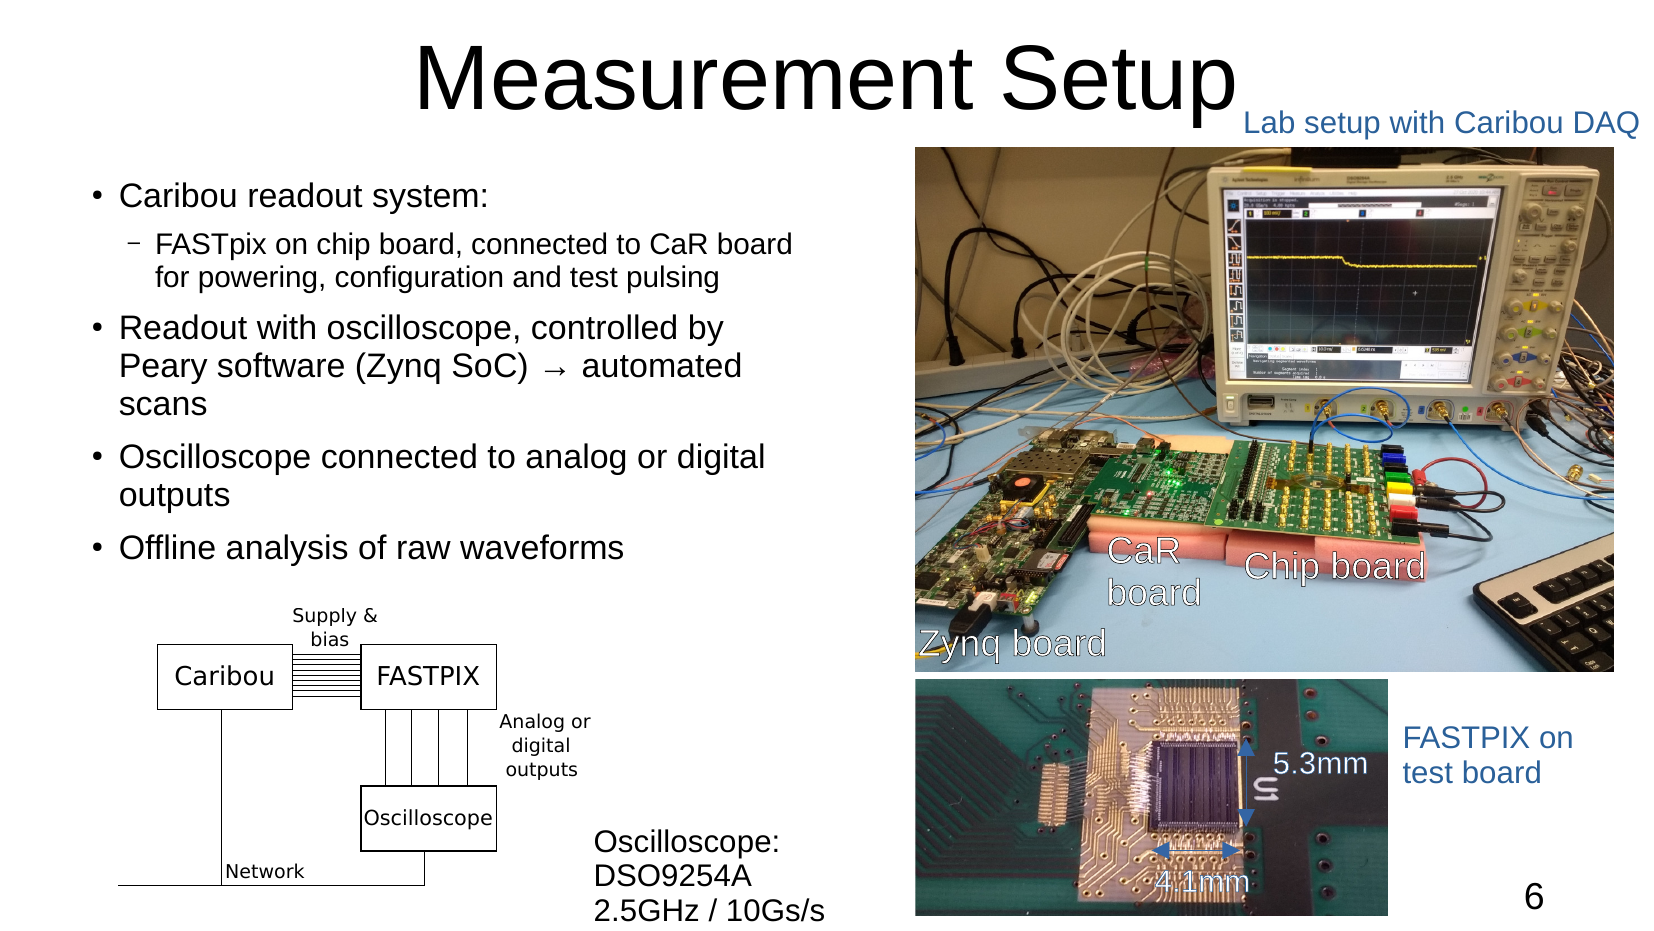

Measurement Setup
Lab setup with Caribou DAQ
# Caribou readout system:
FASTpix on chip board, connected to CaR board for powering, configuration and test pulsing
Readout with oscilloscope, controlled by Peary software (Zynq SoC) → automated scans
Oscilloscope connected to analog or digital outputs
Offline analysis of raw waveforms
CaR
board
Chip board
Zynq board
FASTPIX on test board
5.3mm
Oscilloscope:
DSO9254A
2.5GHz / 10Gs/s
4.1mm